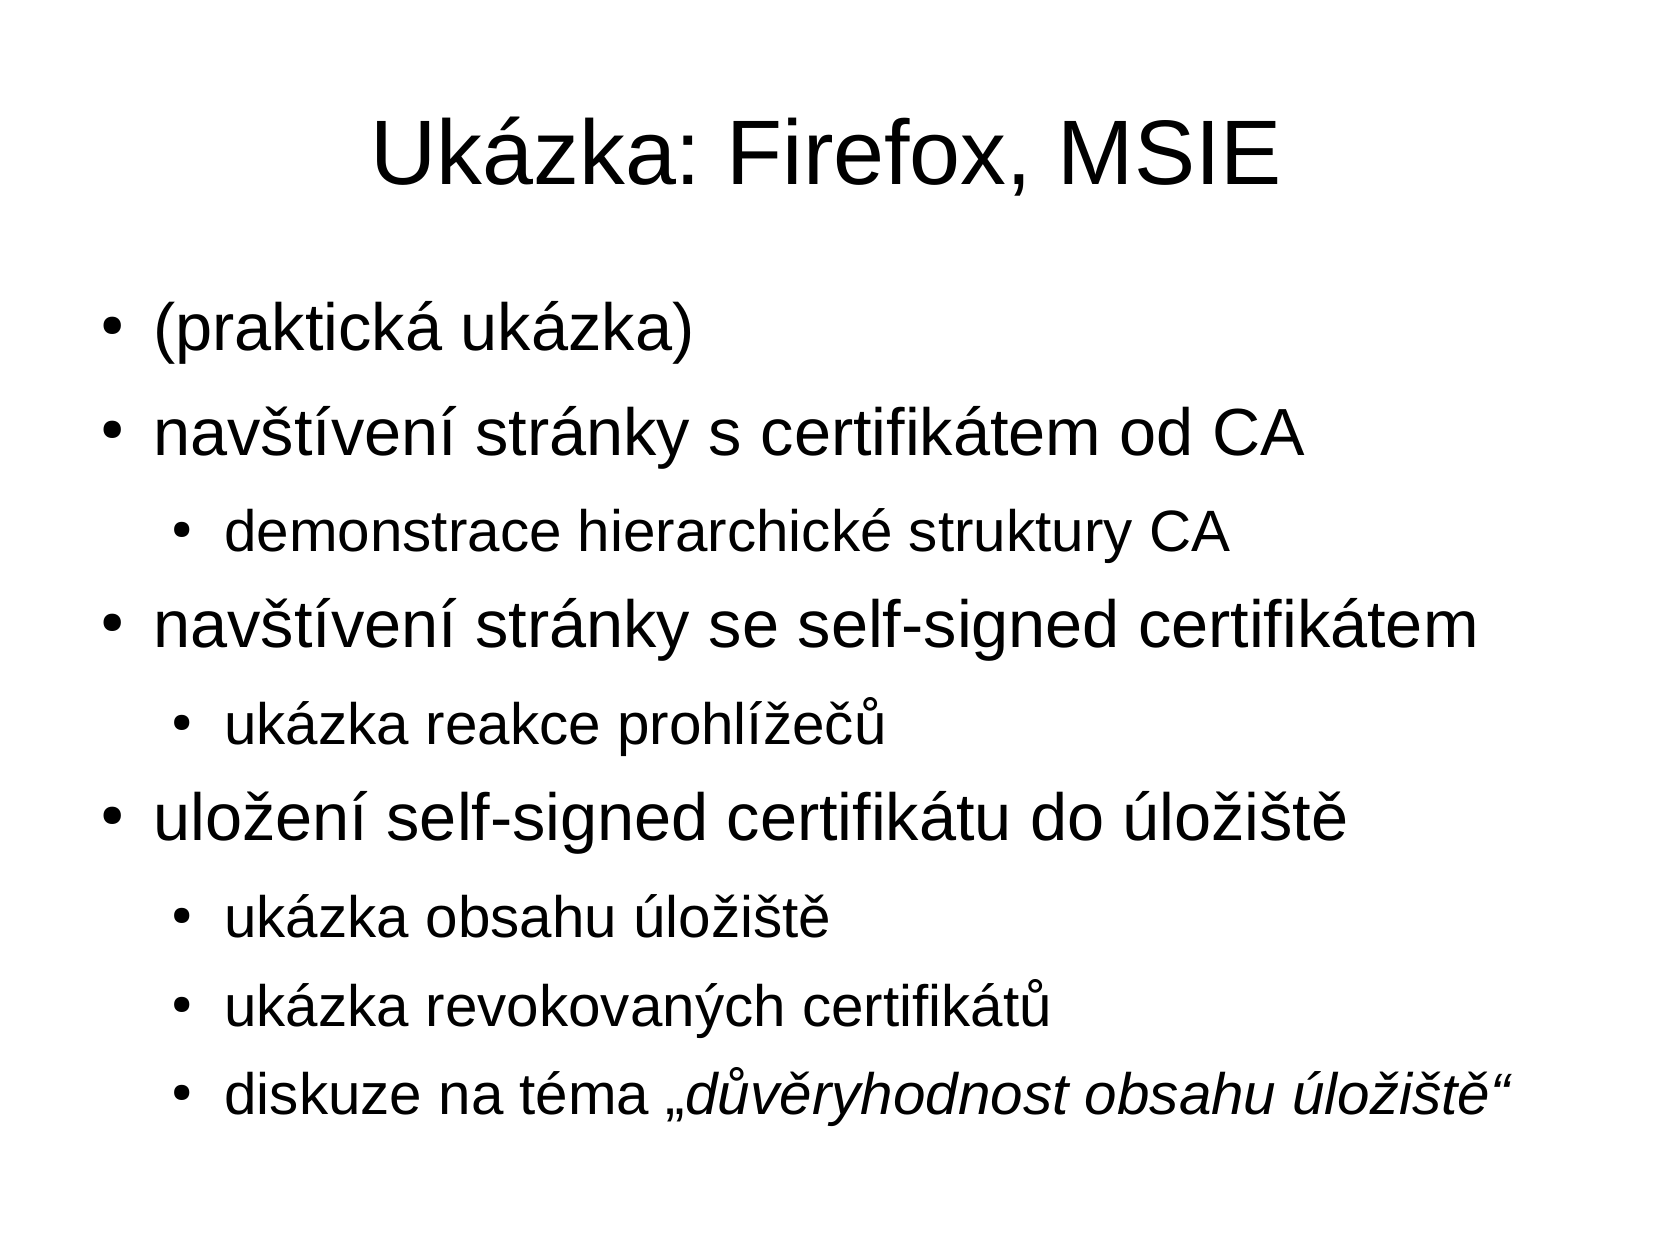

# Ukázka: Firefox, MSIE
(praktická ukázka)
navštívení stránky s certifikátem od CA
demonstrace hierarchické struktury CA
navštívení stránky se self-signed certifikátem
ukázka reakce prohlížečů
uložení self-signed certifikátu do úložiště
ukázka obsahu úložiště
ukázka revokovaných certifikátů
diskuze na téma „důvěryhodnost obsahu úložiště“